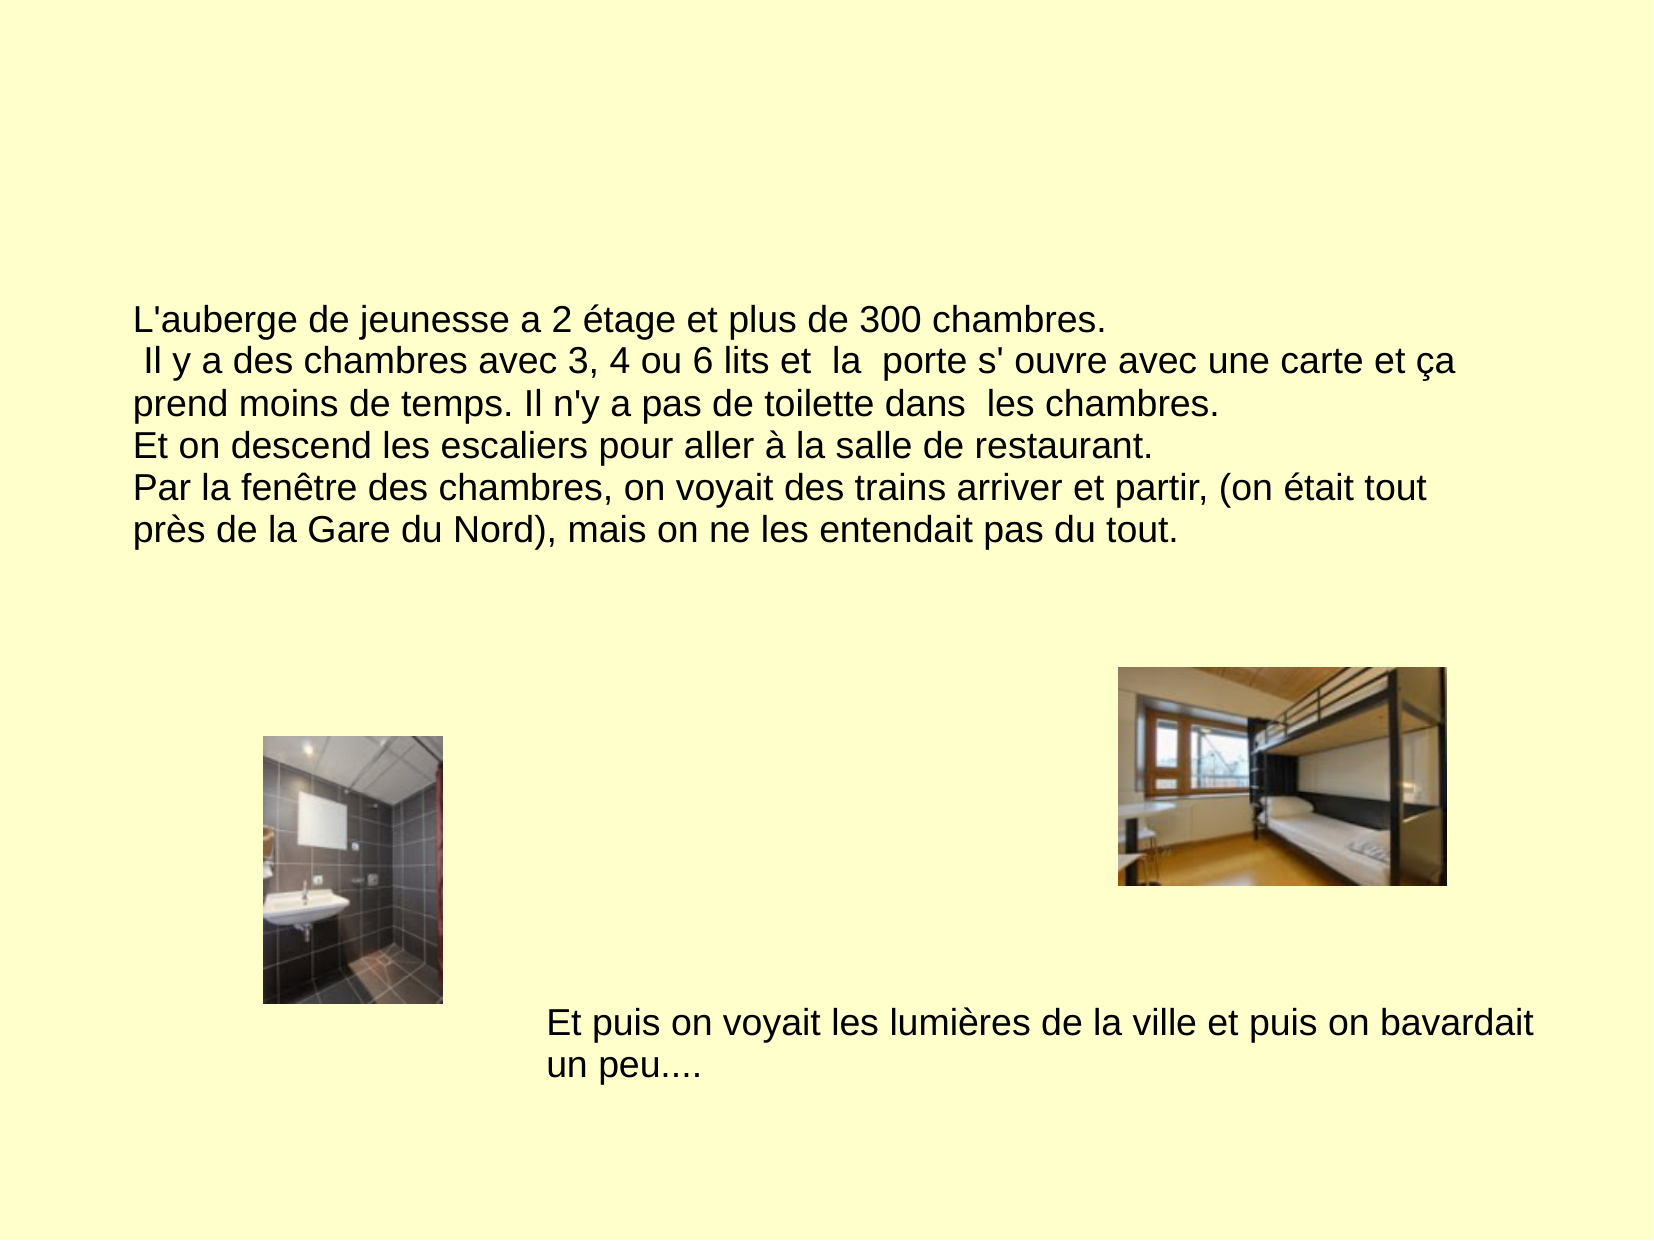

L'auberge de jeunesse a 2 étage et plus de 300 chambres.
 Il y a des chambres avec 3, 4 ou 6 lits et la porte s' ouvre avec une carte et ça prend moins de temps. Il n'y a pas de toilette dans les chambres.
Et on descend les escaliers pour aller à la salle de restaurant.
Par la fenêtre des chambres, on voyait des trains arriver et partir, (on était tout près de la Gare du Nord), mais on ne les entendait pas du tout.
Et puis on voyait les lumières de la ville et puis on bavardait un peu....